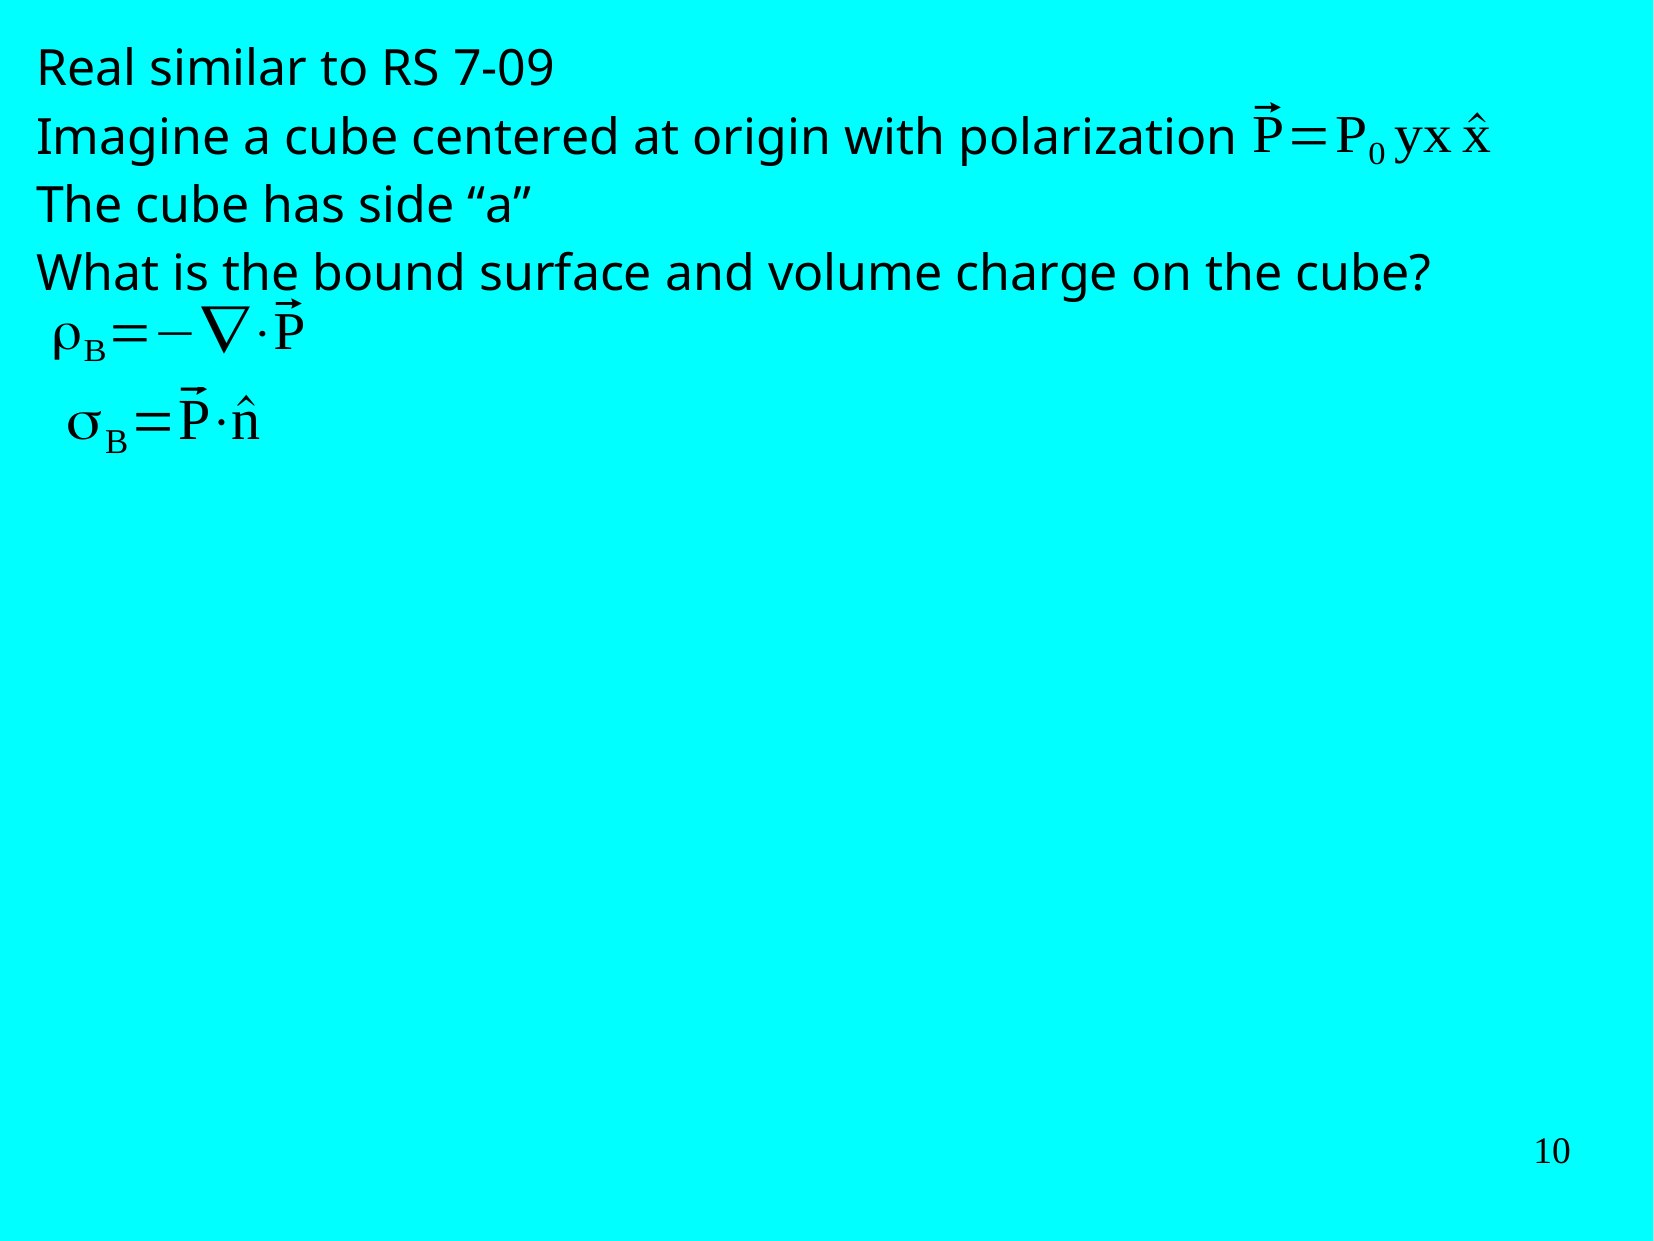

Real similar to RS 7-09
Imagine a cube centered at origin with polarization
The cube has side “a”
What is the bound surface and volume charge on the cube?
10